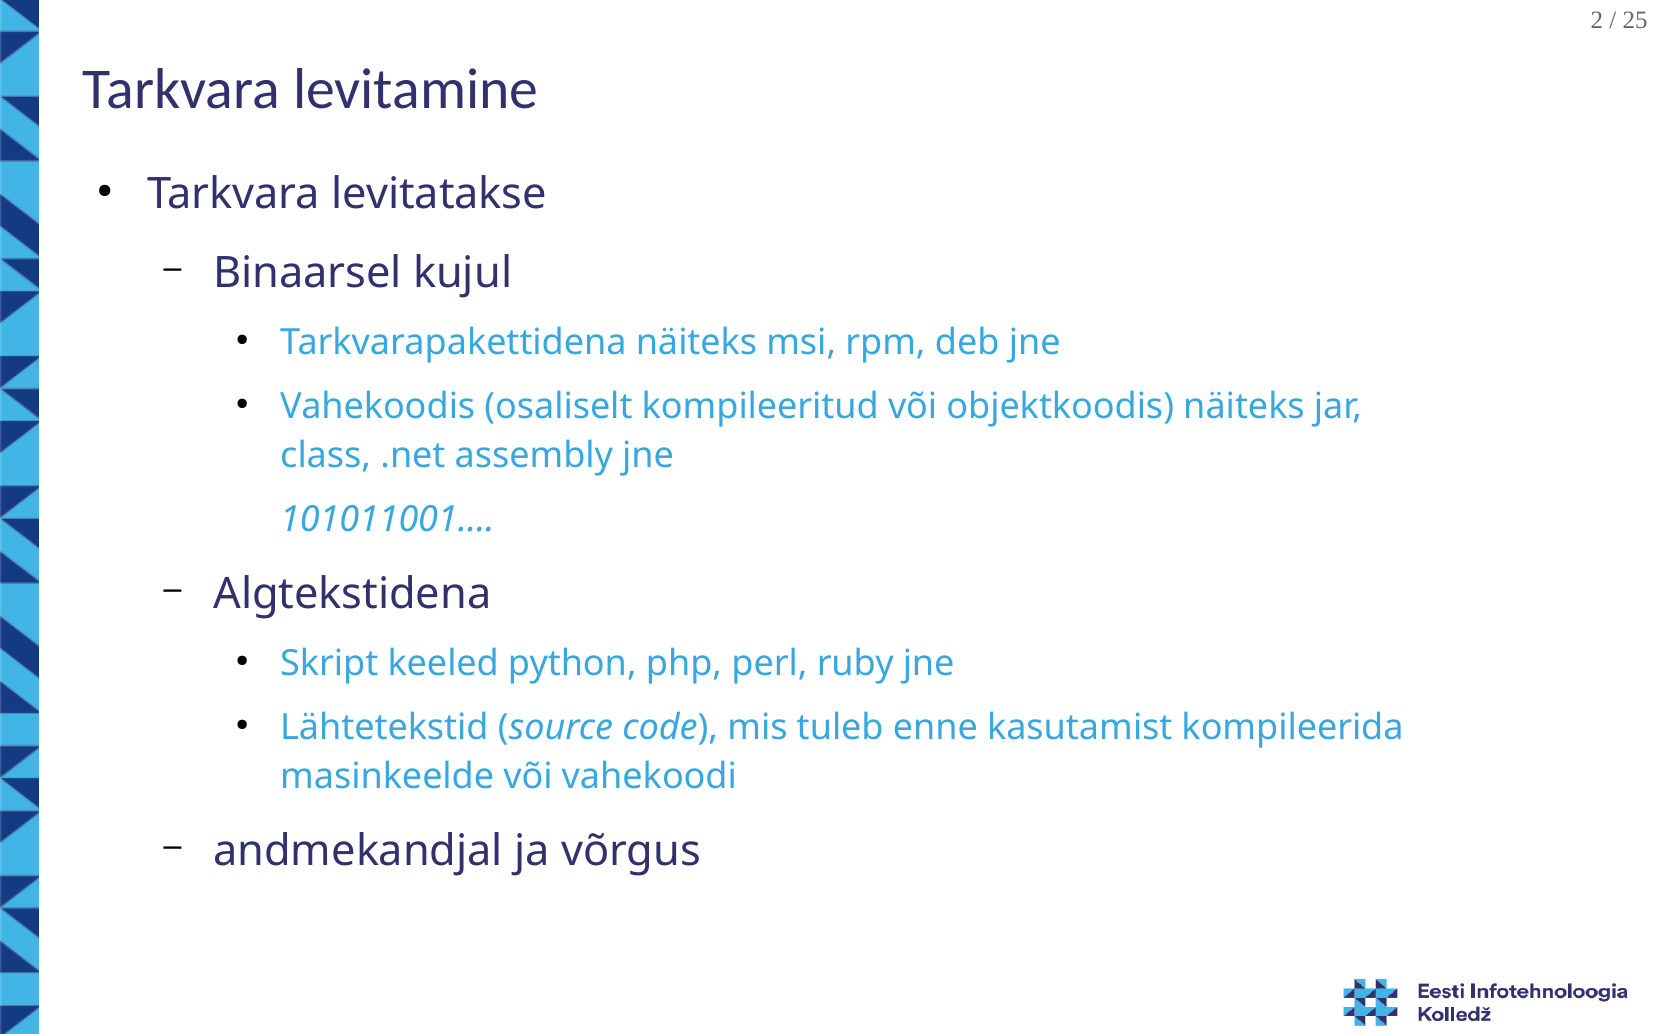

# Tarkvara levitamine
Tarkvara levitatakse
Binaarsel kujul
Tarkvarapakettidena näiteks msi, rpm, deb jne
Vahekoodis (osaliselt kompileeritud või objektkoodis) näiteks jar, class, .net assembly jne
101011001....
Algtekstidena
Skript keeled python, php, perl, ruby jne
Lähtetekstid (source code), mis tuleb enne kasutamist kompileerida masinkeelde või vahekoodi
andmekandjal ja võrgus